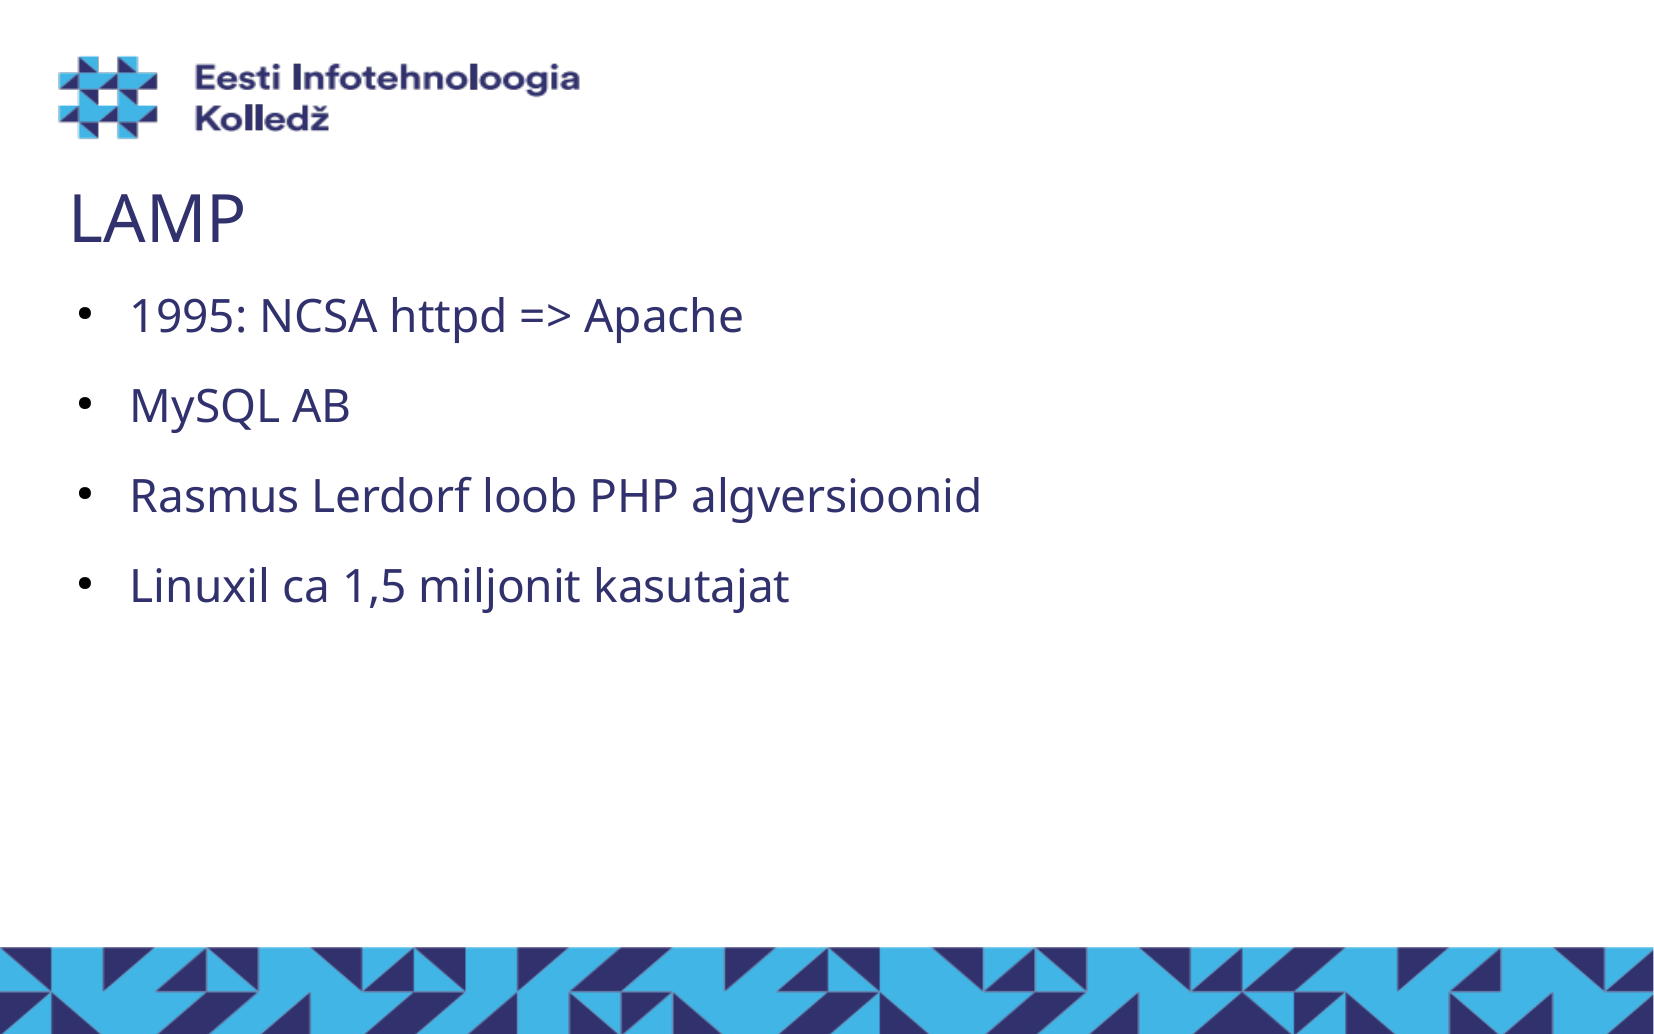

# LAMP
1995: NCSA httpd => Apache
MySQL AB
Rasmus Lerdorf loob PHP algversioonid
Linuxil ca 1,5 miljonit kasutajat